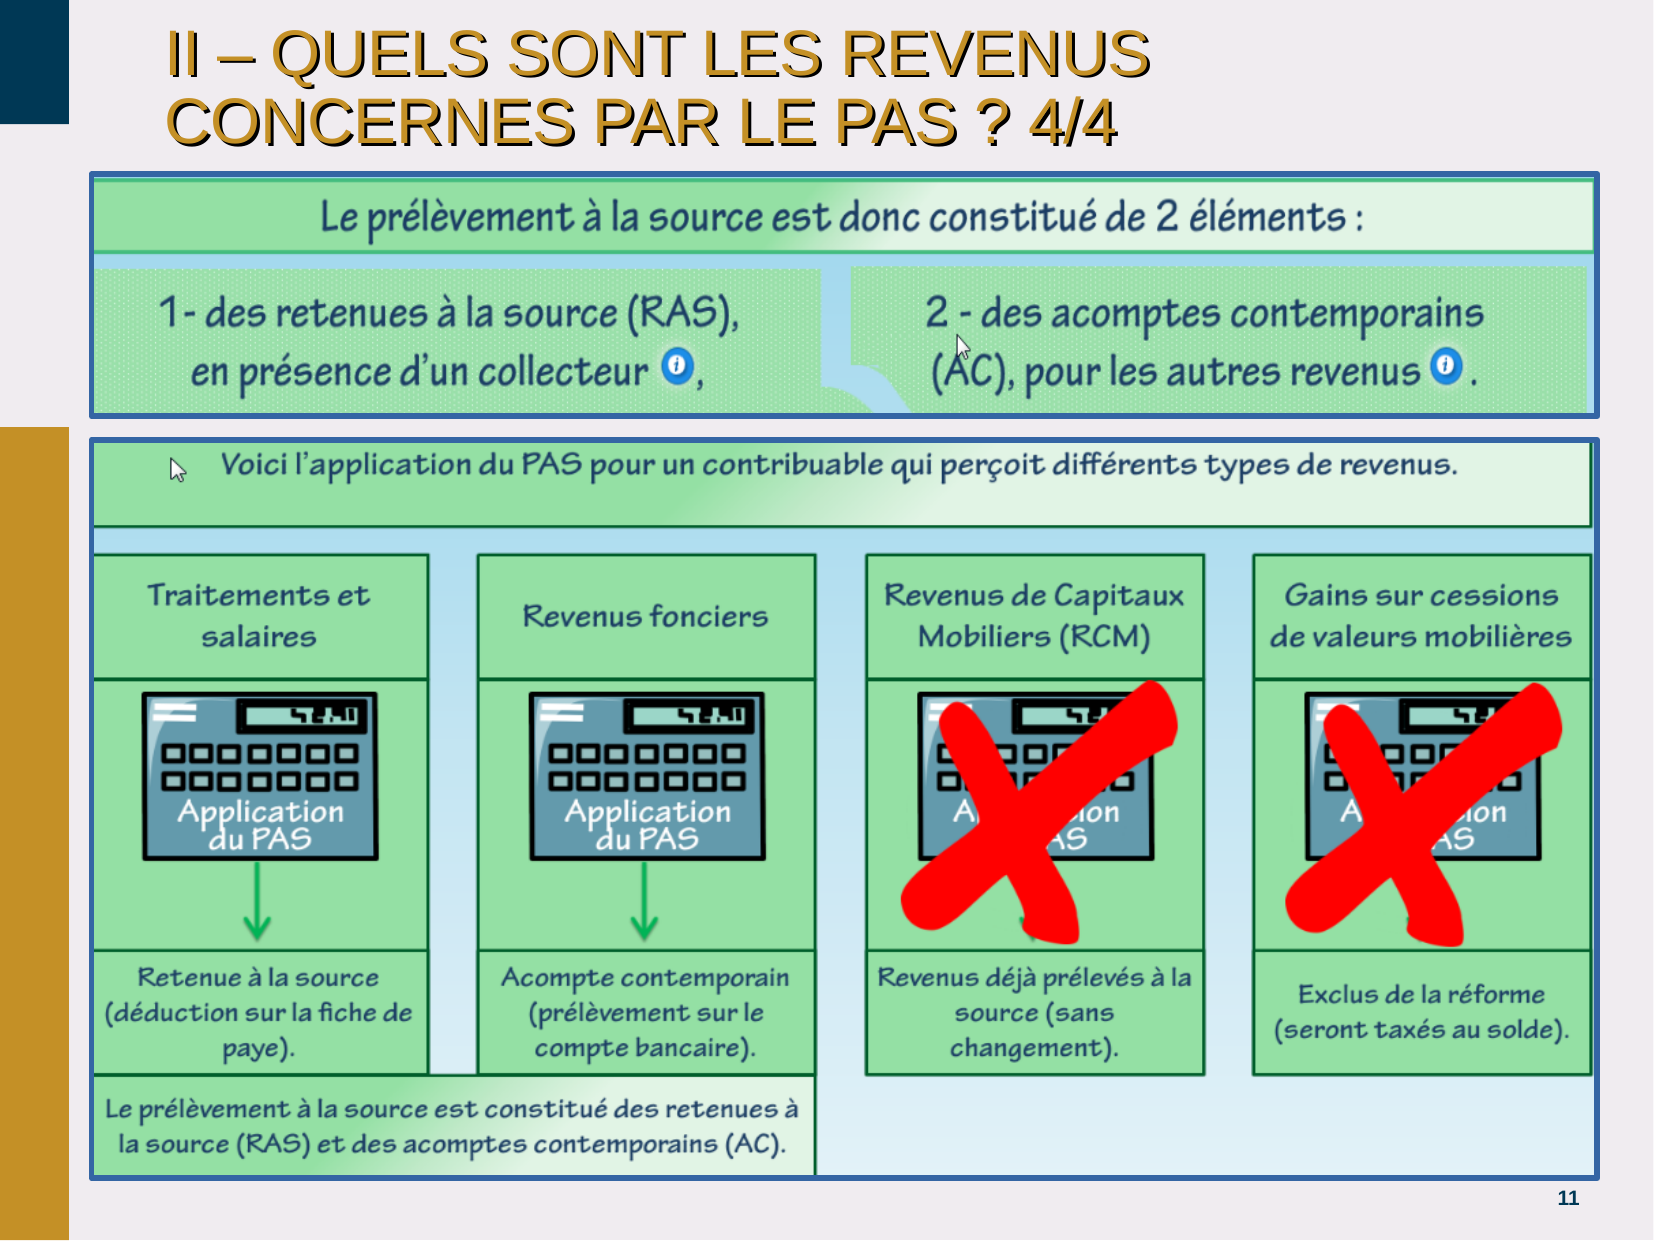

# II – QUELS SONT LES REVENUS CONCERNES PAR LE PAS ? 4/4